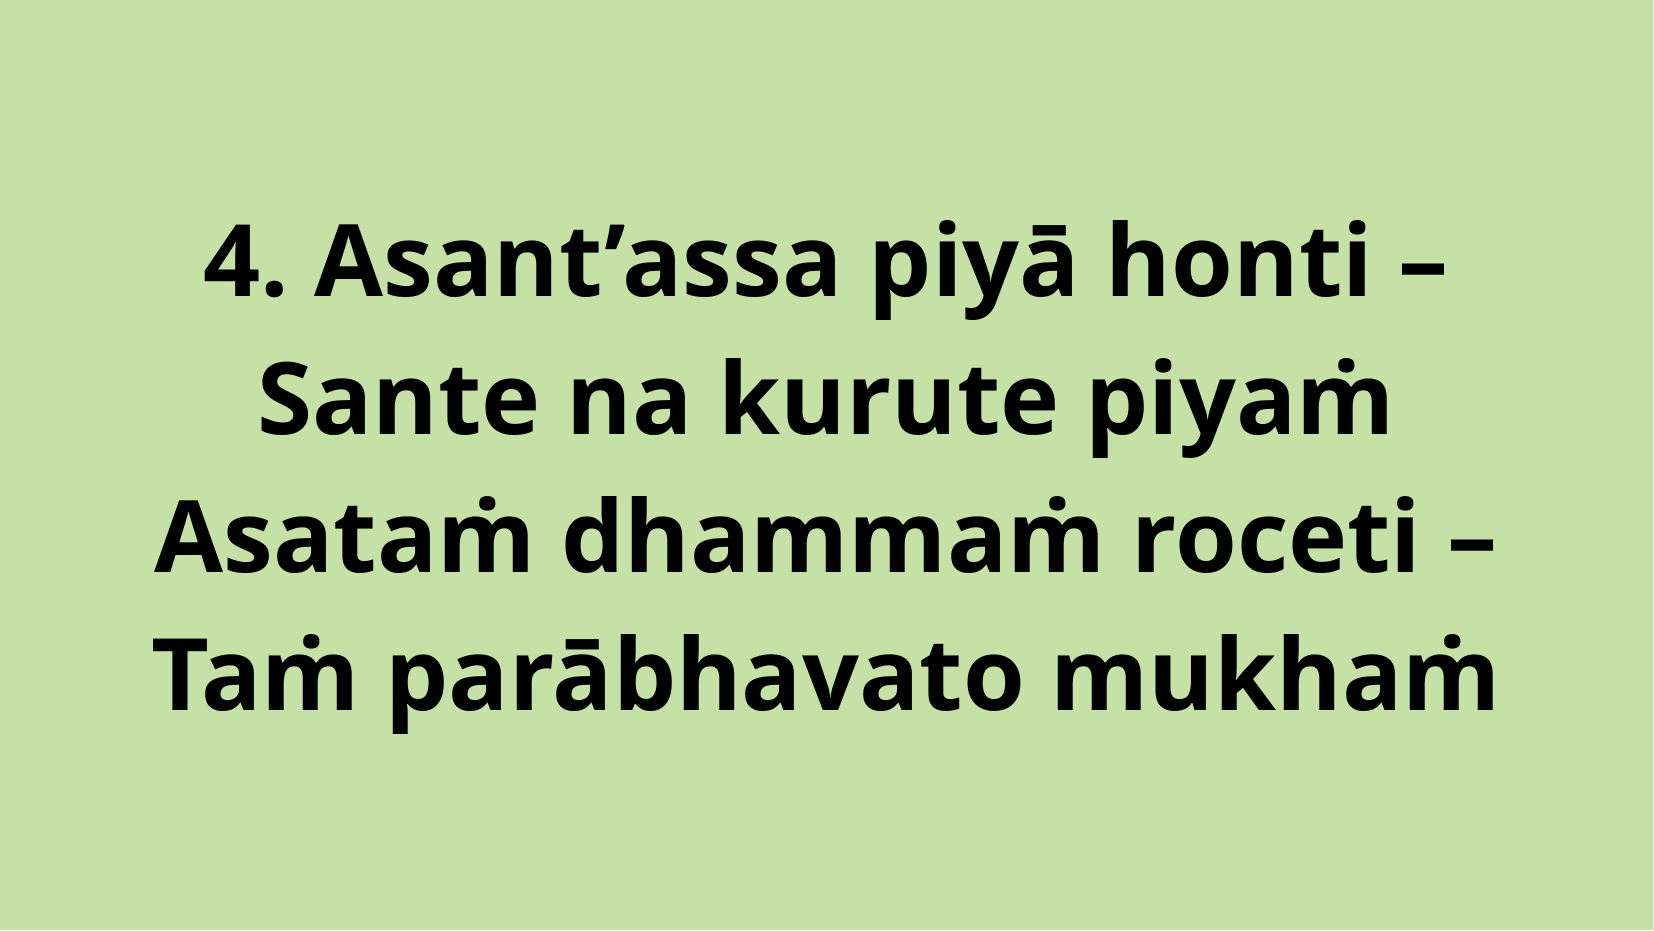

# 4. Asant’assa piyā honti –
Sante na kurute piyaṁ
Asataṁ dhammaṁ roceti –
Taṁ parābhavato mukhaṁ